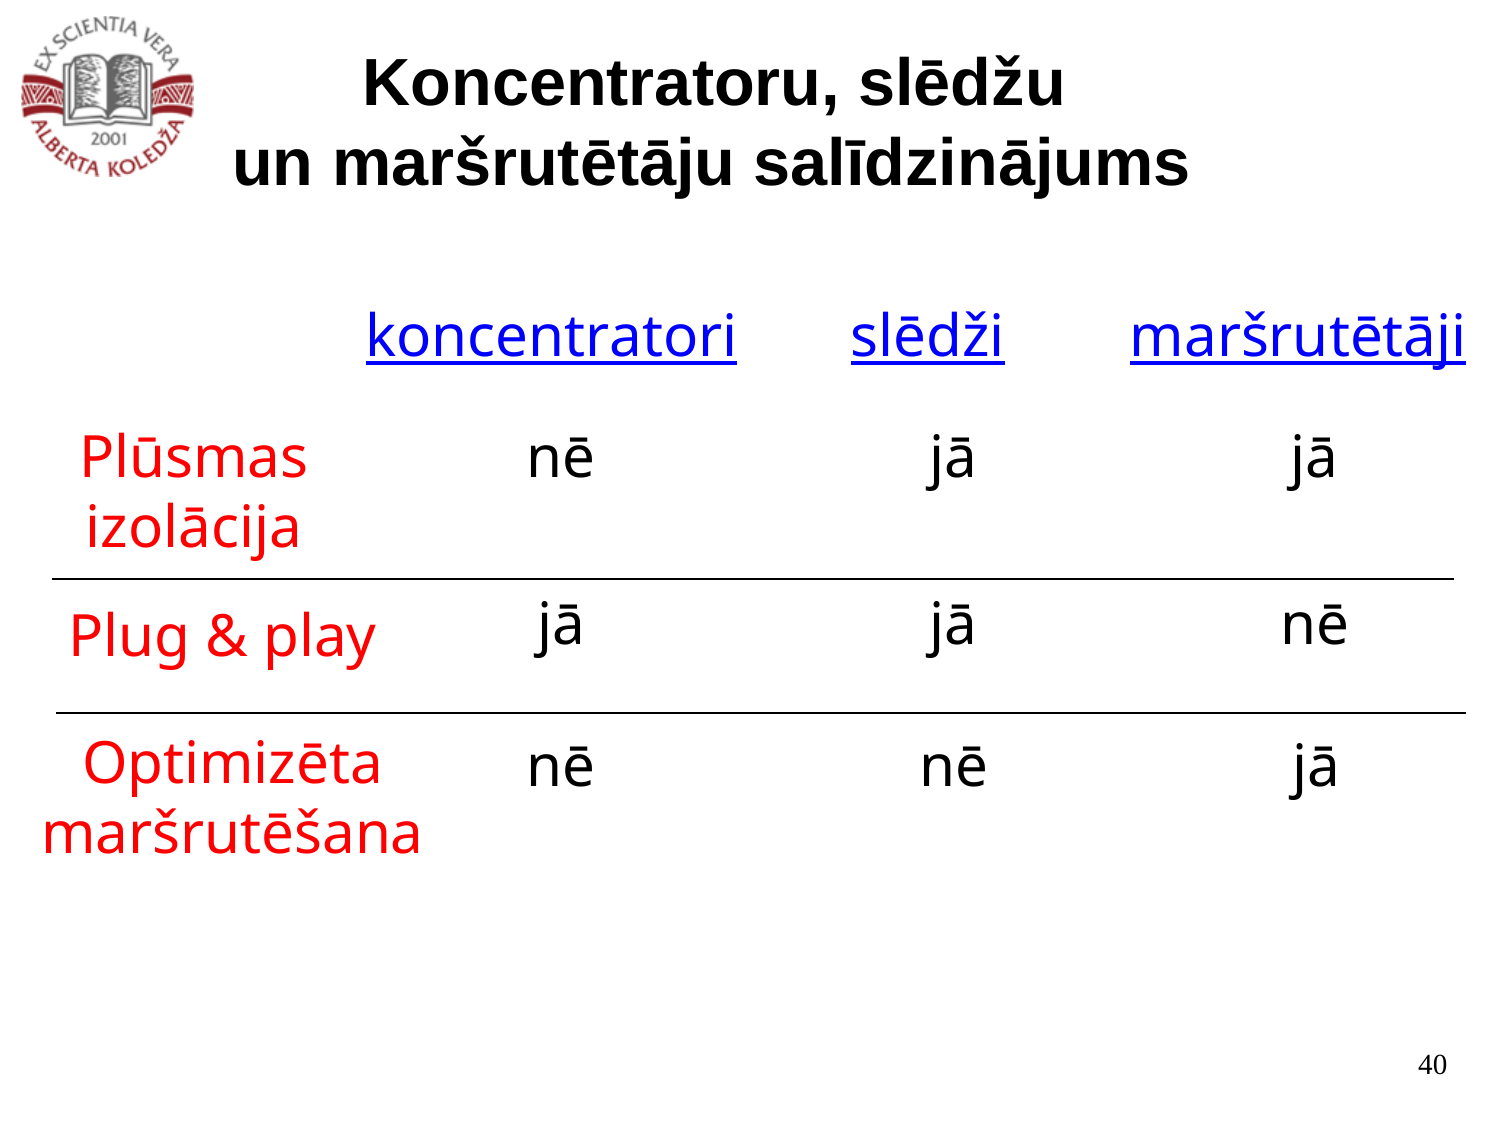

# Koncentratoru, slēdžu un maršrutētāju salīdzinājums
koncentratori
slēdži
maršrutētāji
Plūsmas
izolācija
nē
jā
jā
jā
jā
nē
Plug & play
Optimizēta
maršrutēšana
nē
nē
jā